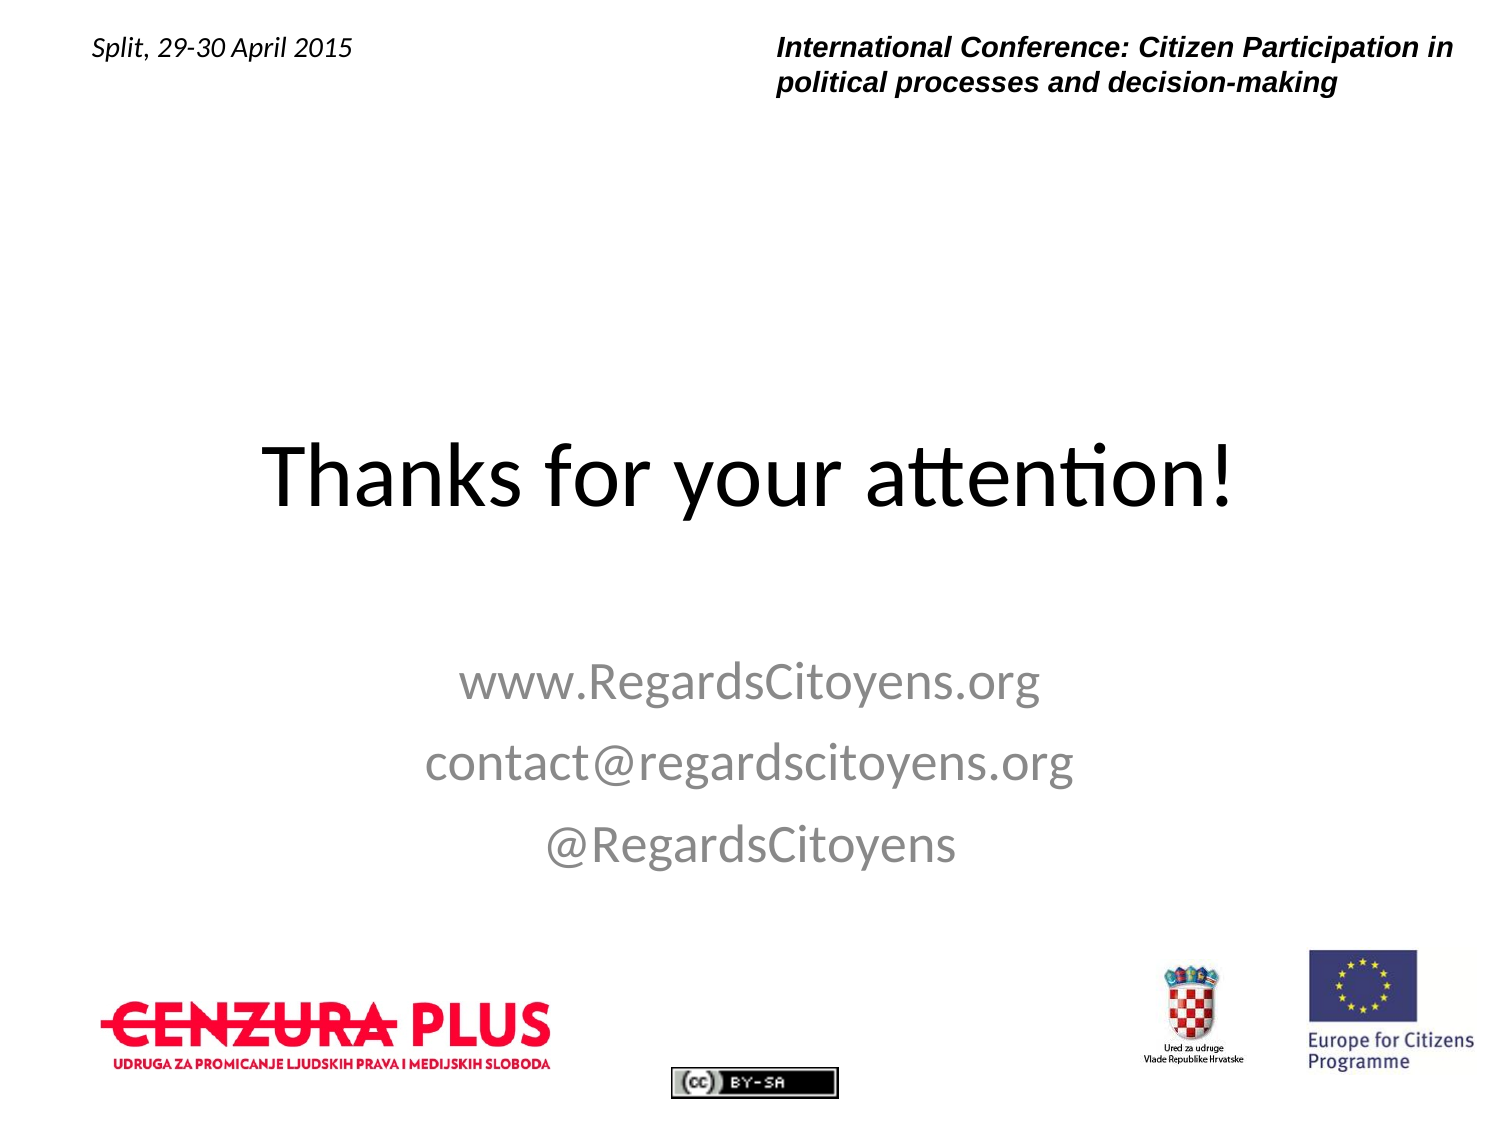

Split, 29-30 April 2015
International Conference: Citizen Participation in political processes and decision-making
# Thanks for your attention!
www.RegardsCitoyens.org
contact@regardscitoyens.org
@RegardsCitoyens